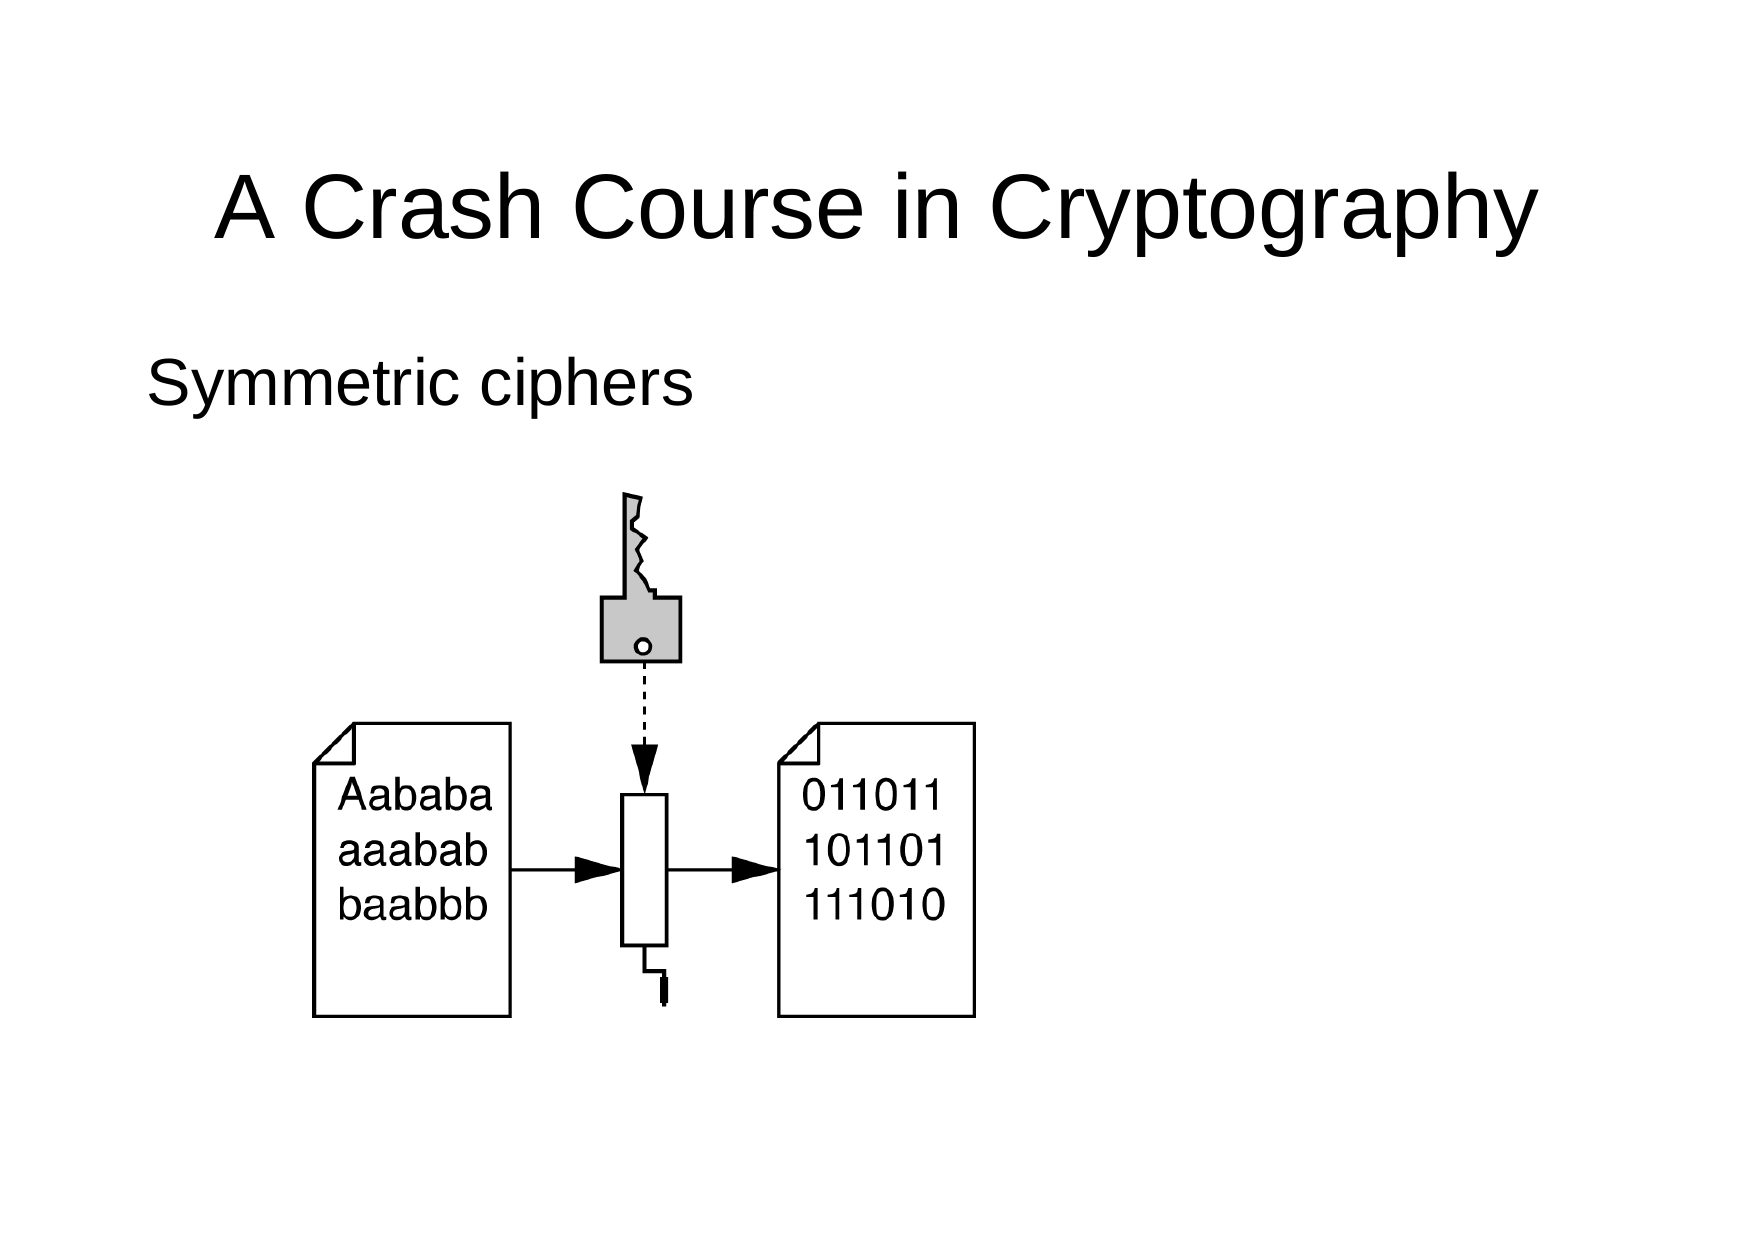

# A Crash Course in Cryptography
Symmetric ciphers